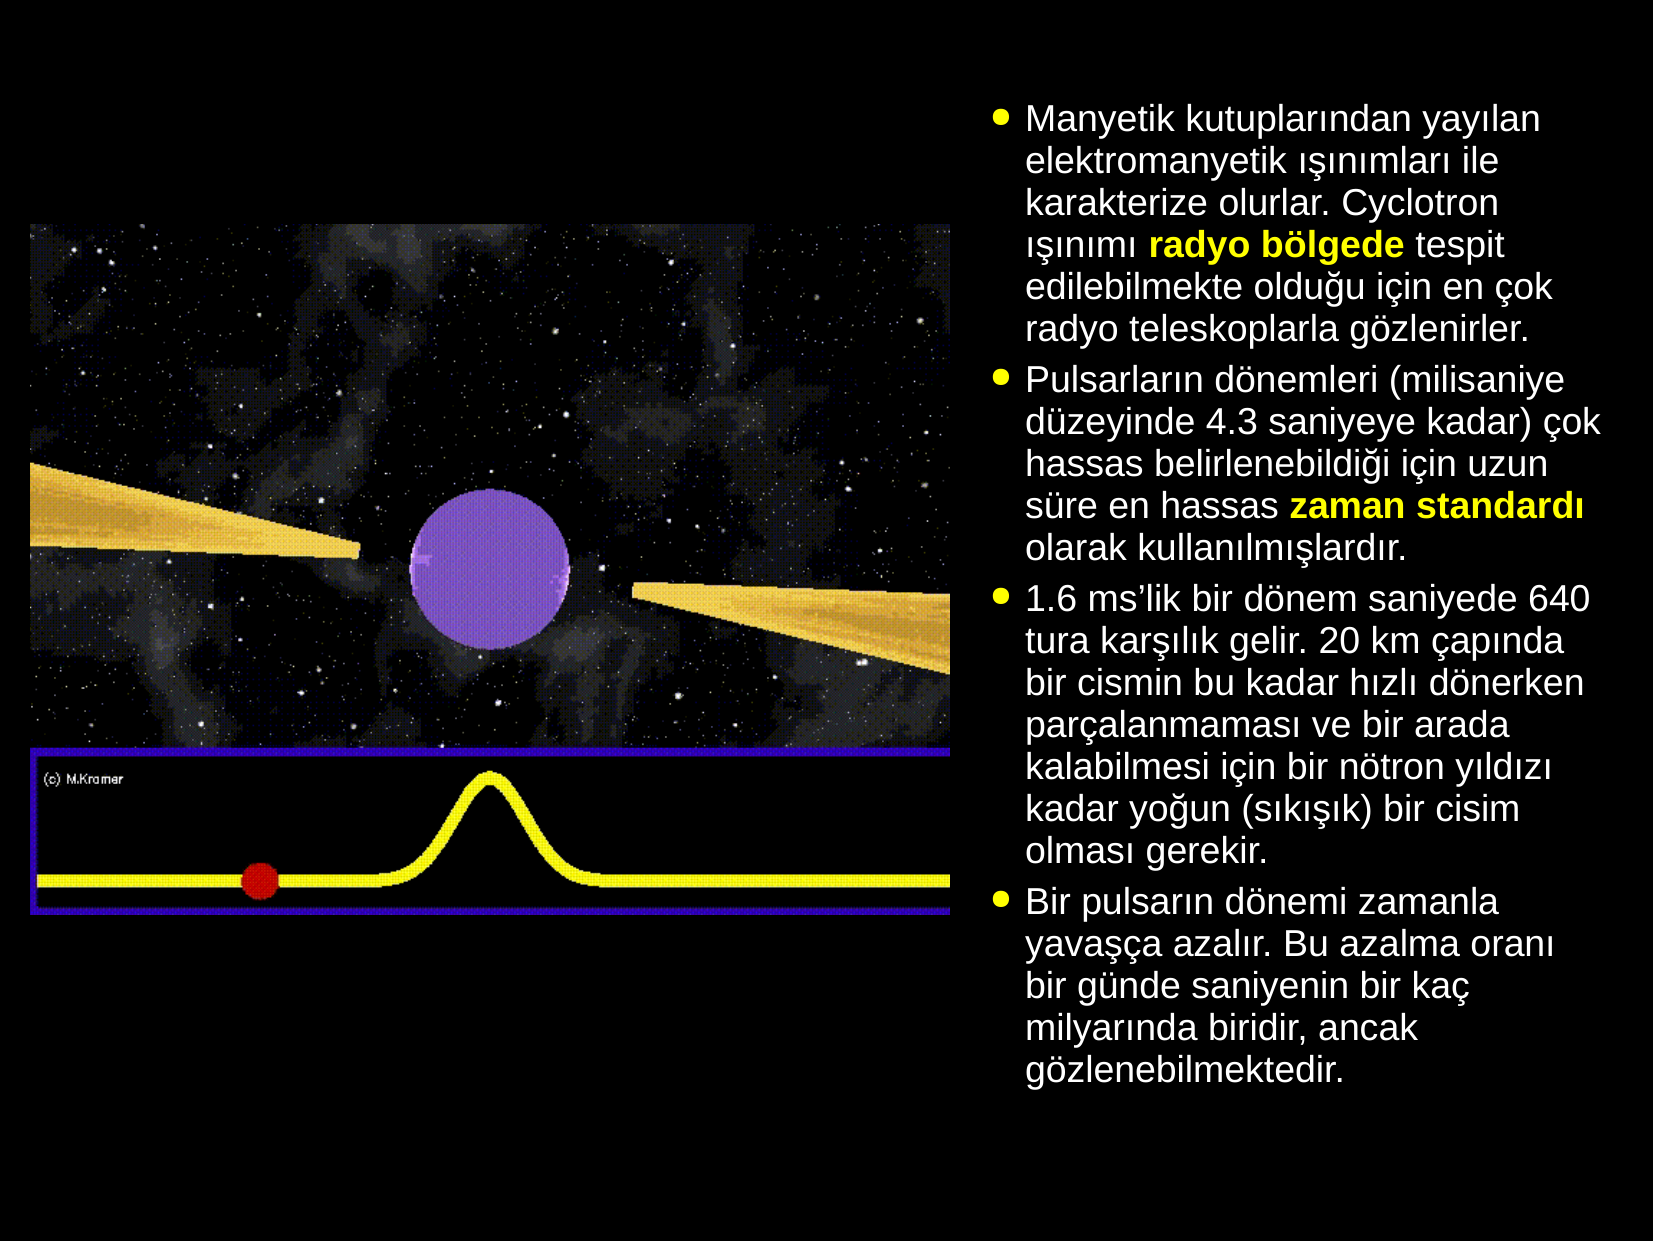

Manyetik kutuplarından yayılan elektromanyetik ışınımları ile karakterize olurlar. Cyclotron ışınımı radyo bölgede tespit edilebilmekte olduğu için en çok radyo teleskoplarla gözlenirler.
Pulsarların dönemleri (milisaniye düzeyinde 4.3 saniyeye kadar) çok hassas belirlenebildiği için uzun süre en hassas zaman standardı olarak kullanılmışlardır.
1.6 ms’lik bir dönem saniyede 640 tura karşılık gelir. 20 km çapında bir cismin bu kadar hızlı dönerken parçalanmaması ve bir arada kalabilmesi için bir nötron yıldızı kadar yoğun (sıkışık) bir cisim olması gerekir.
Bir pulsarın dönemi zamanla yavaşça azalır. Bu azalma oranı bir günde saniyenin bir kaç milyarında biridir, ancak gözlenebilmektedir.